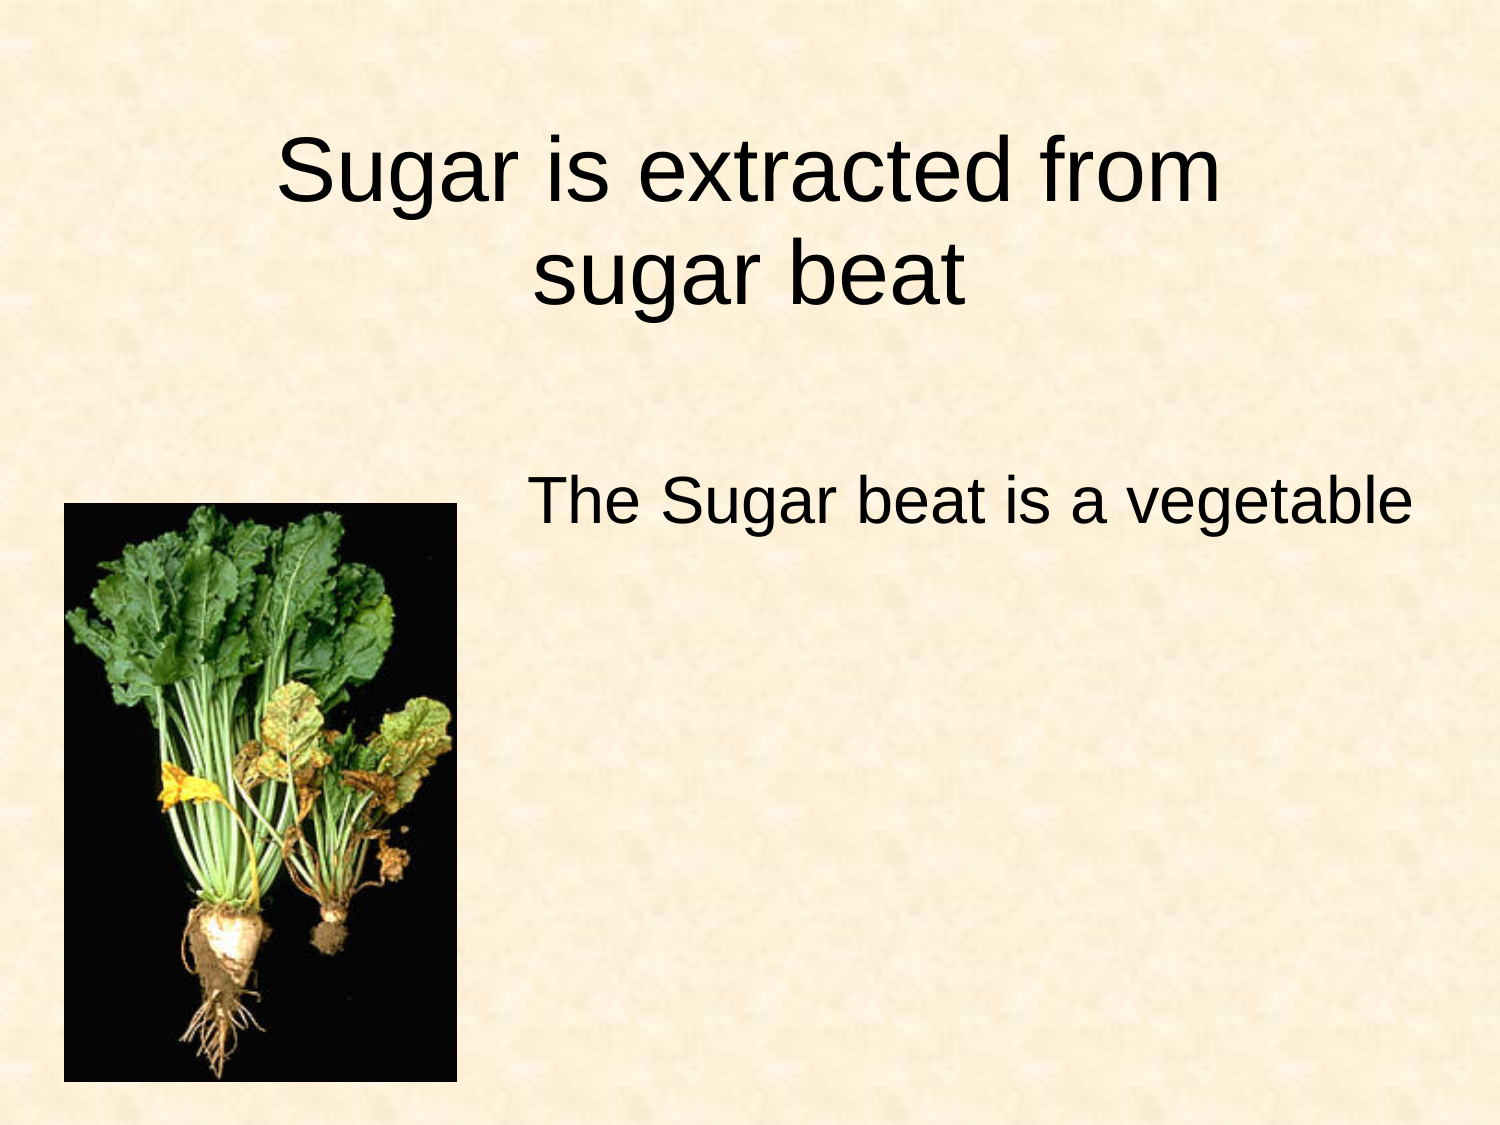

# Sugar is extracted from sugar beat
The Sugar beat is a vegetable